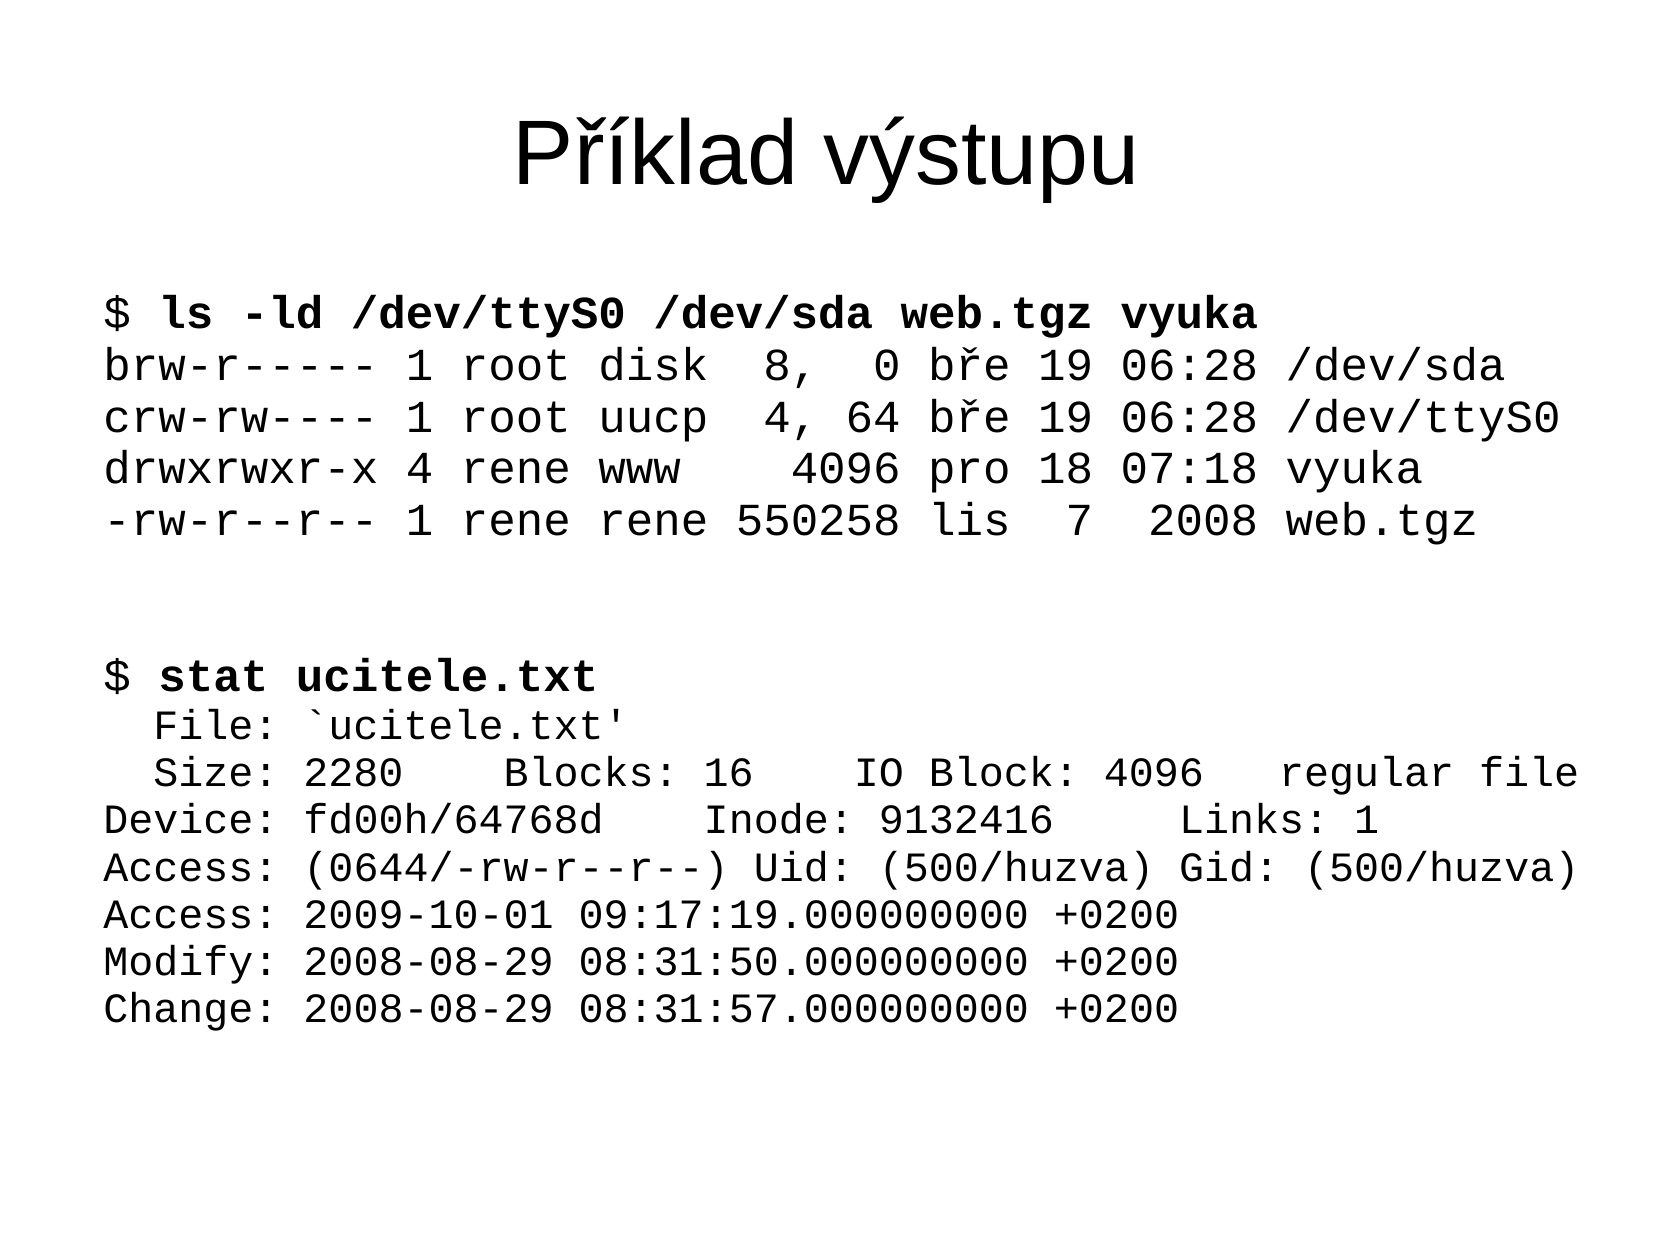

# Příklad výstupu
$ ls -ld /dev/ttyS0 /dev/sda web.tgz vyuka
brw-r----- 1 root disk 8, 0 bře 19 06:28 /dev/sda
crw-rw---- 1 root uucp 4, 64 bře 19 06:28 /dev/ttyS0
drwxrwxr-x 4 rene www 4096 pro 18 07:18 vyuka
-rw-r--r-- 1 rene rene 550258 lis 7 2008 web.tgz
$ stat ucitele.txt
 File: `ucitele.txt'
 Size: 2280 Blocks: 16   IO Block: 4096 regular file
Device: fd00h/64768d Inode: 9132416 Links: 1
Access: (0644/-rw-r--r--) Uid: (500/huzva) Gid: (500/huzva)
Access: 2009-10-01 09:17:19.000000000 +0200
Modify: 2008-08-29 08:31:50.000000000 +0200
Change: 2008-08-29 08:31:57.000000000 +0200